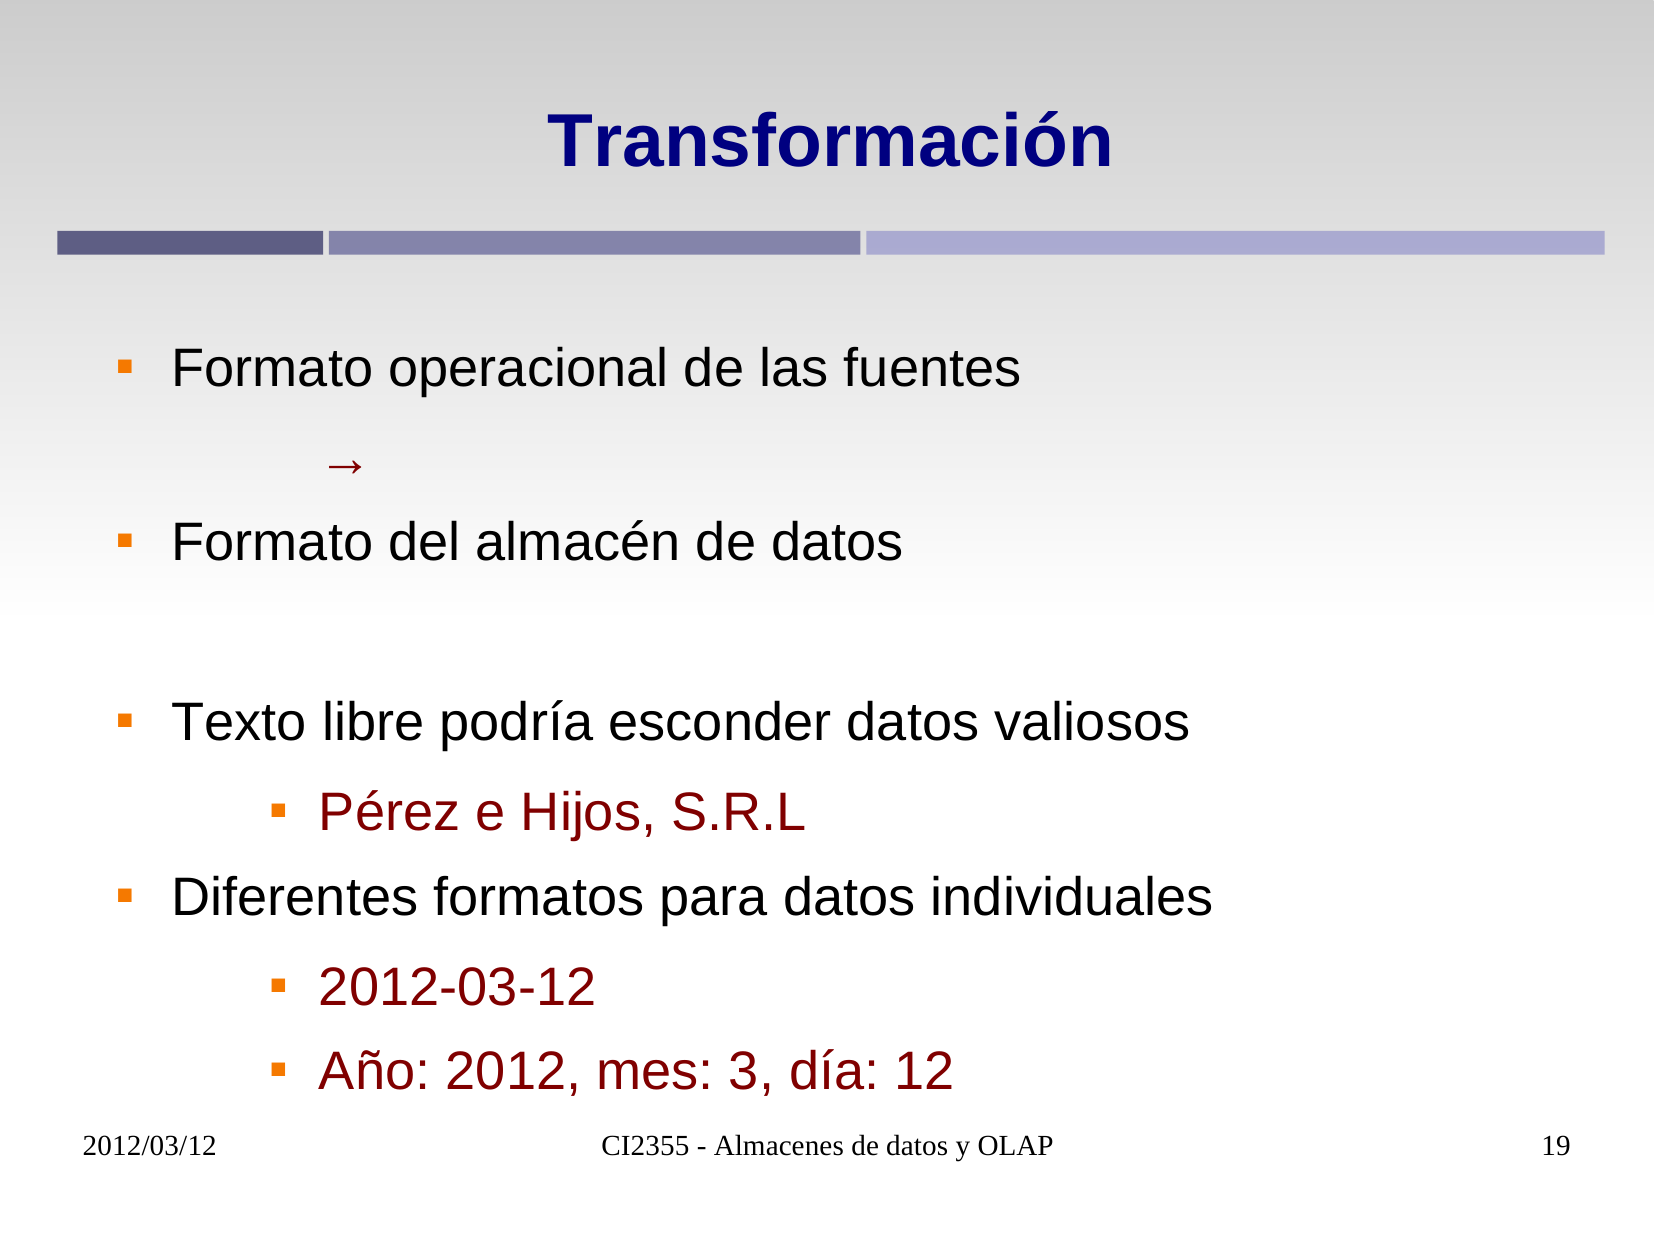

# Transformación
Formato operacional de las fuentes
→
Formato del almacén de datos
Texto libre podría esconder datos valiosos
Pérez e Hijos, S.R.L
Diferentes formatos para datos individuales
2012-03-12
Año: 2012, mes: 3, día: 12
2012/03/12
CI2355 - Almacenes de datos y OLAP
19